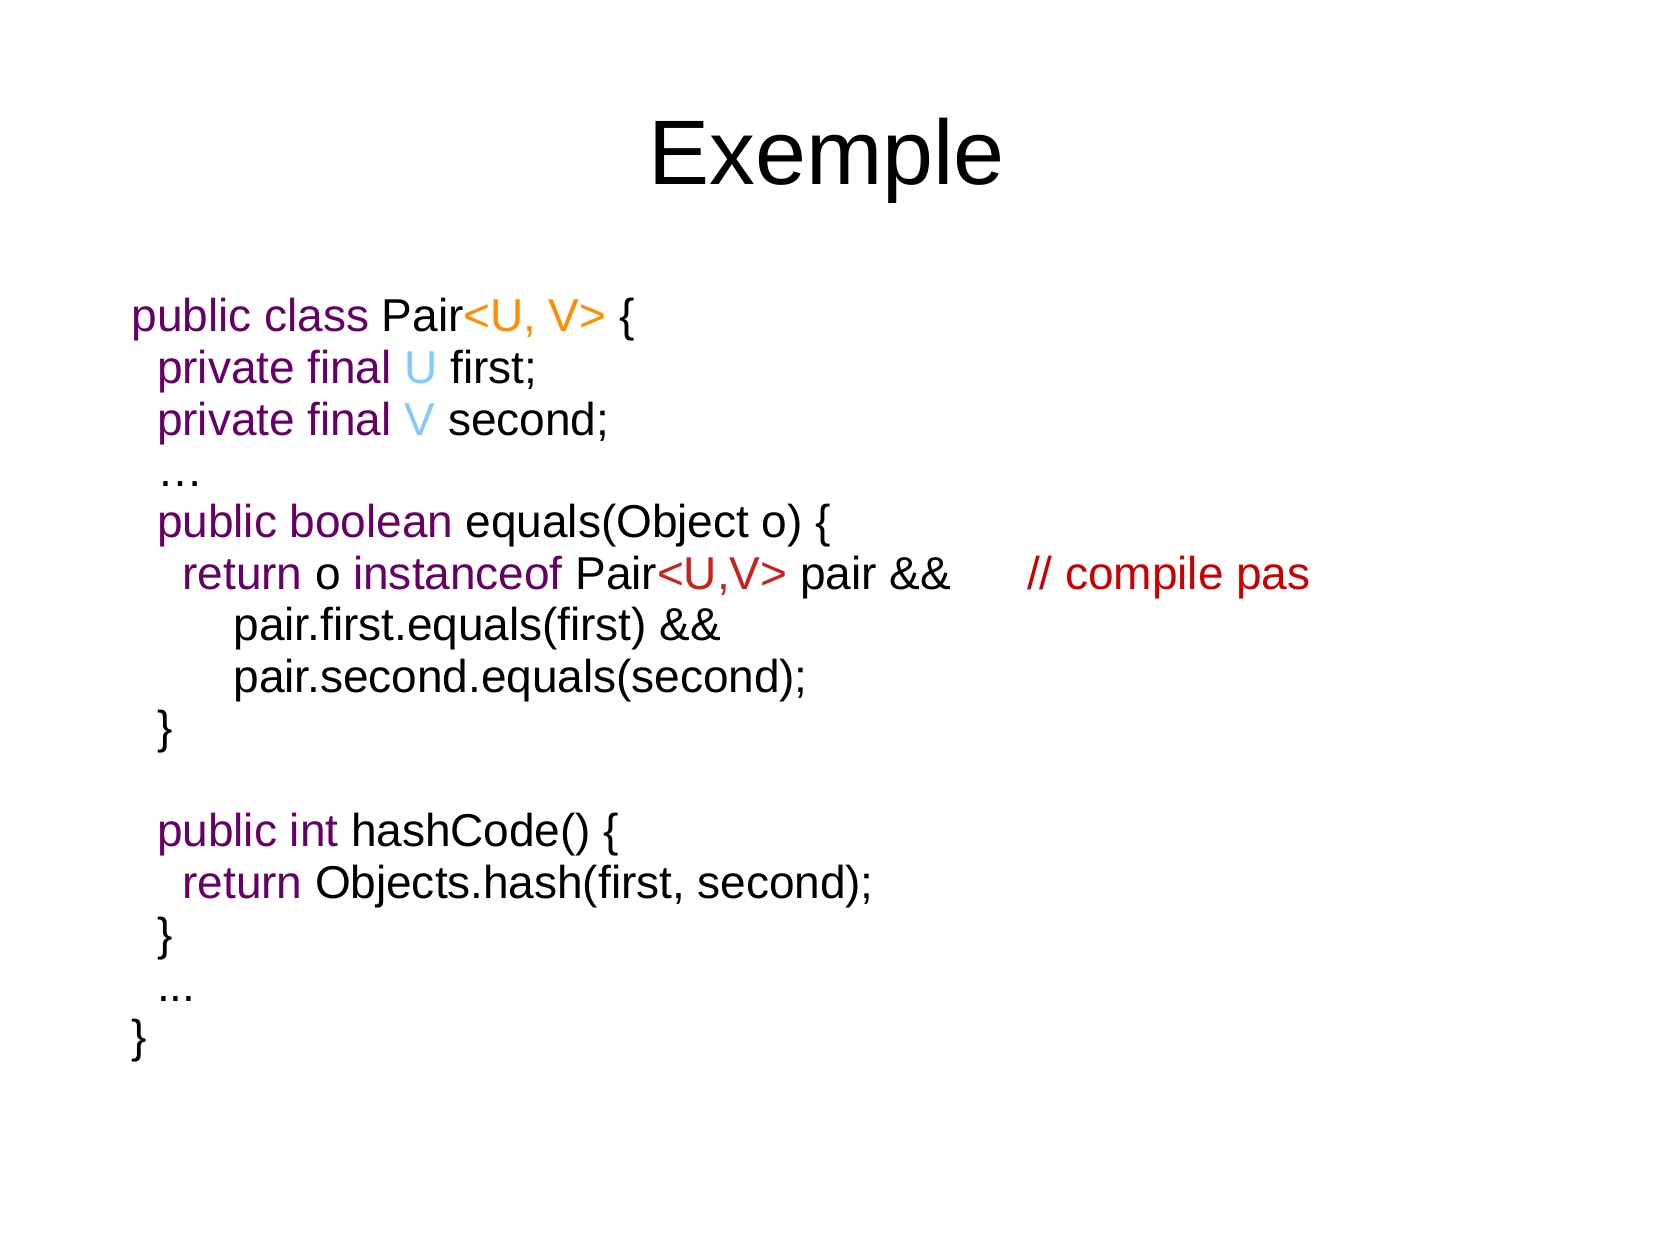

# Exemple
public class Pair<U, V> {
 private final U first;
 private final V second;
 …
 public boolean equals(Object o) {
 return o instanceof Pair<U,V> pair && // compile pas
 pair.first.equals(first) &&
 pair.second.equals(second);
 }
 public int hashCode() {
 return Objects.hash(first, second);
 }
 ...
}